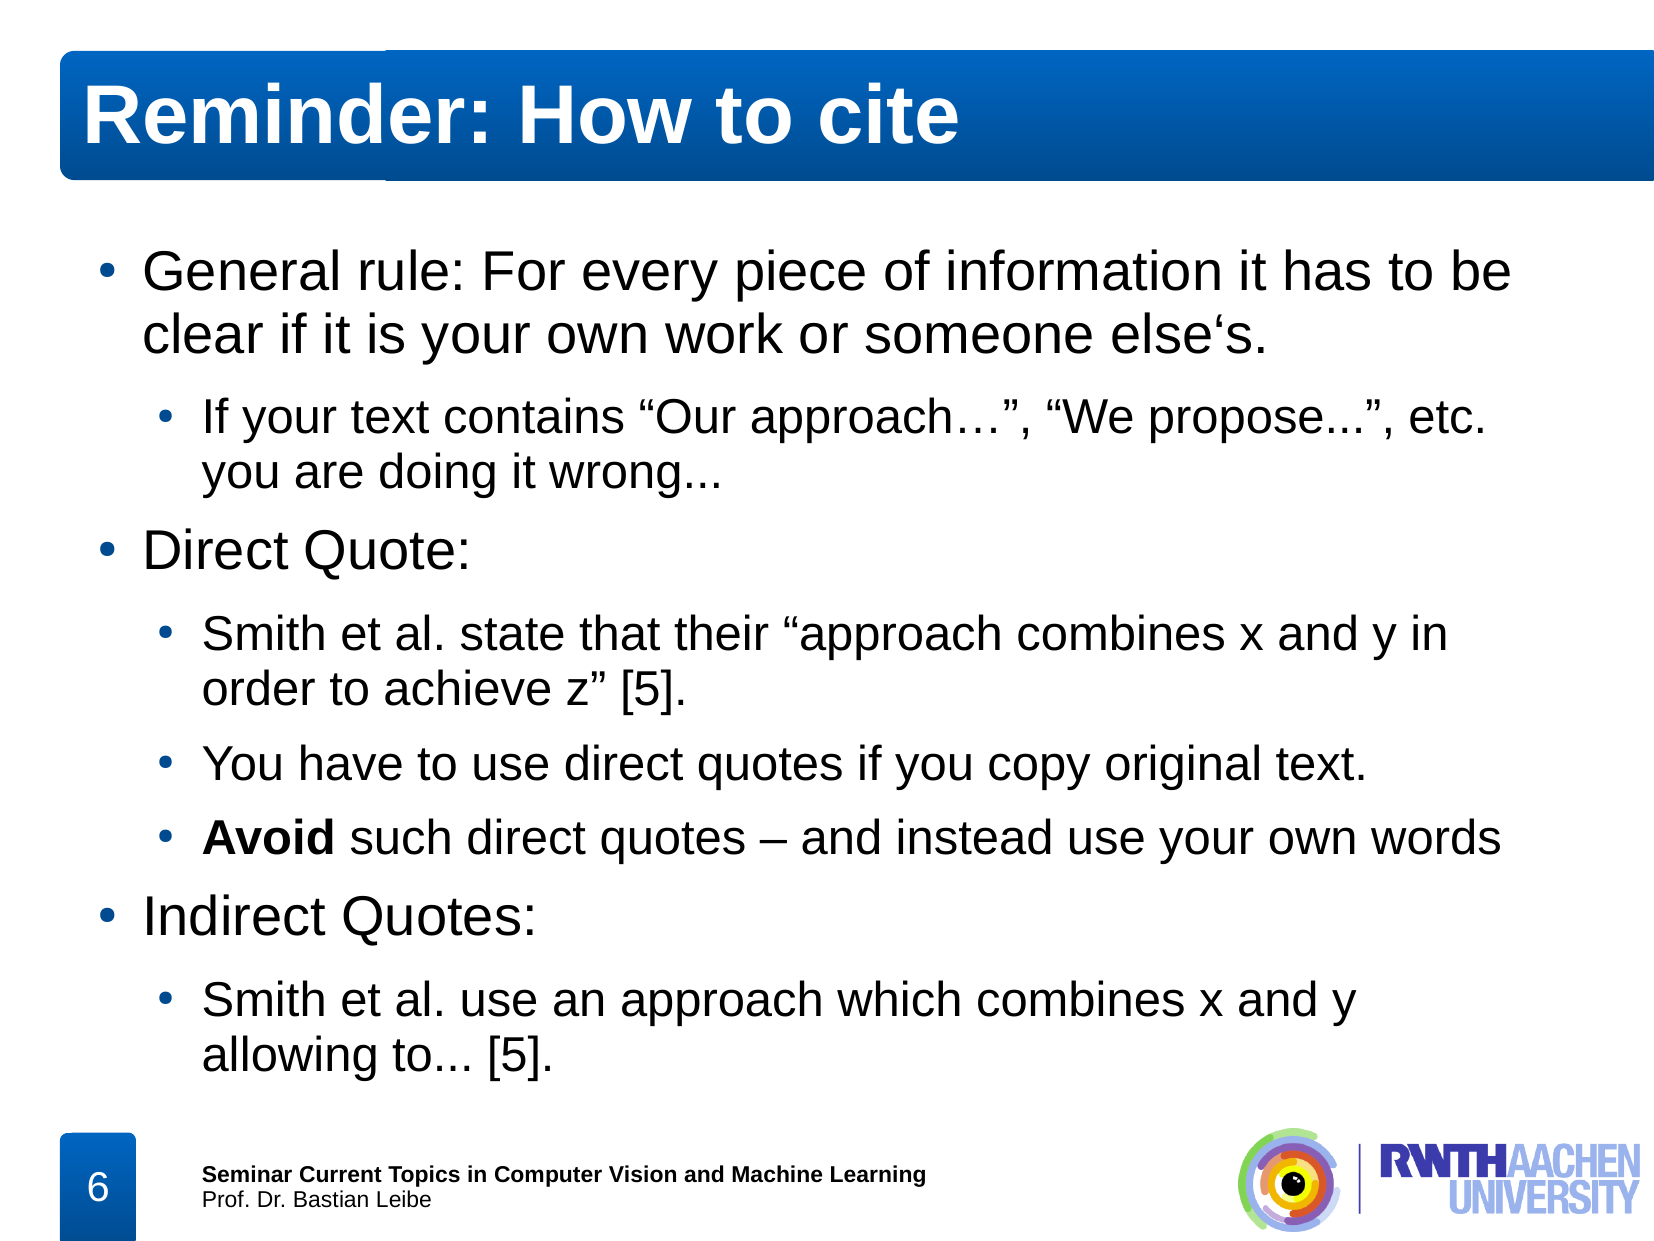

# Reminder: How to cite
General rule: For every piece of information it has to be clear if it is your own work or someone else‘s.
If your text contains “Our approach…”, “We propose...”, etc. you are doing it wrong...
Direct Quote:
Smith et al. state that their “approach combines x and y in order to achieve z” [5].
You have to use direct quotes if you copy original text.
Avoid such direct quotes – and instead use your own words
Indirect Quotes:
Smith et al. use an approach which combines x and y allowing to... [5].
6
TGF 2015 | October 29, 2015 | Delft